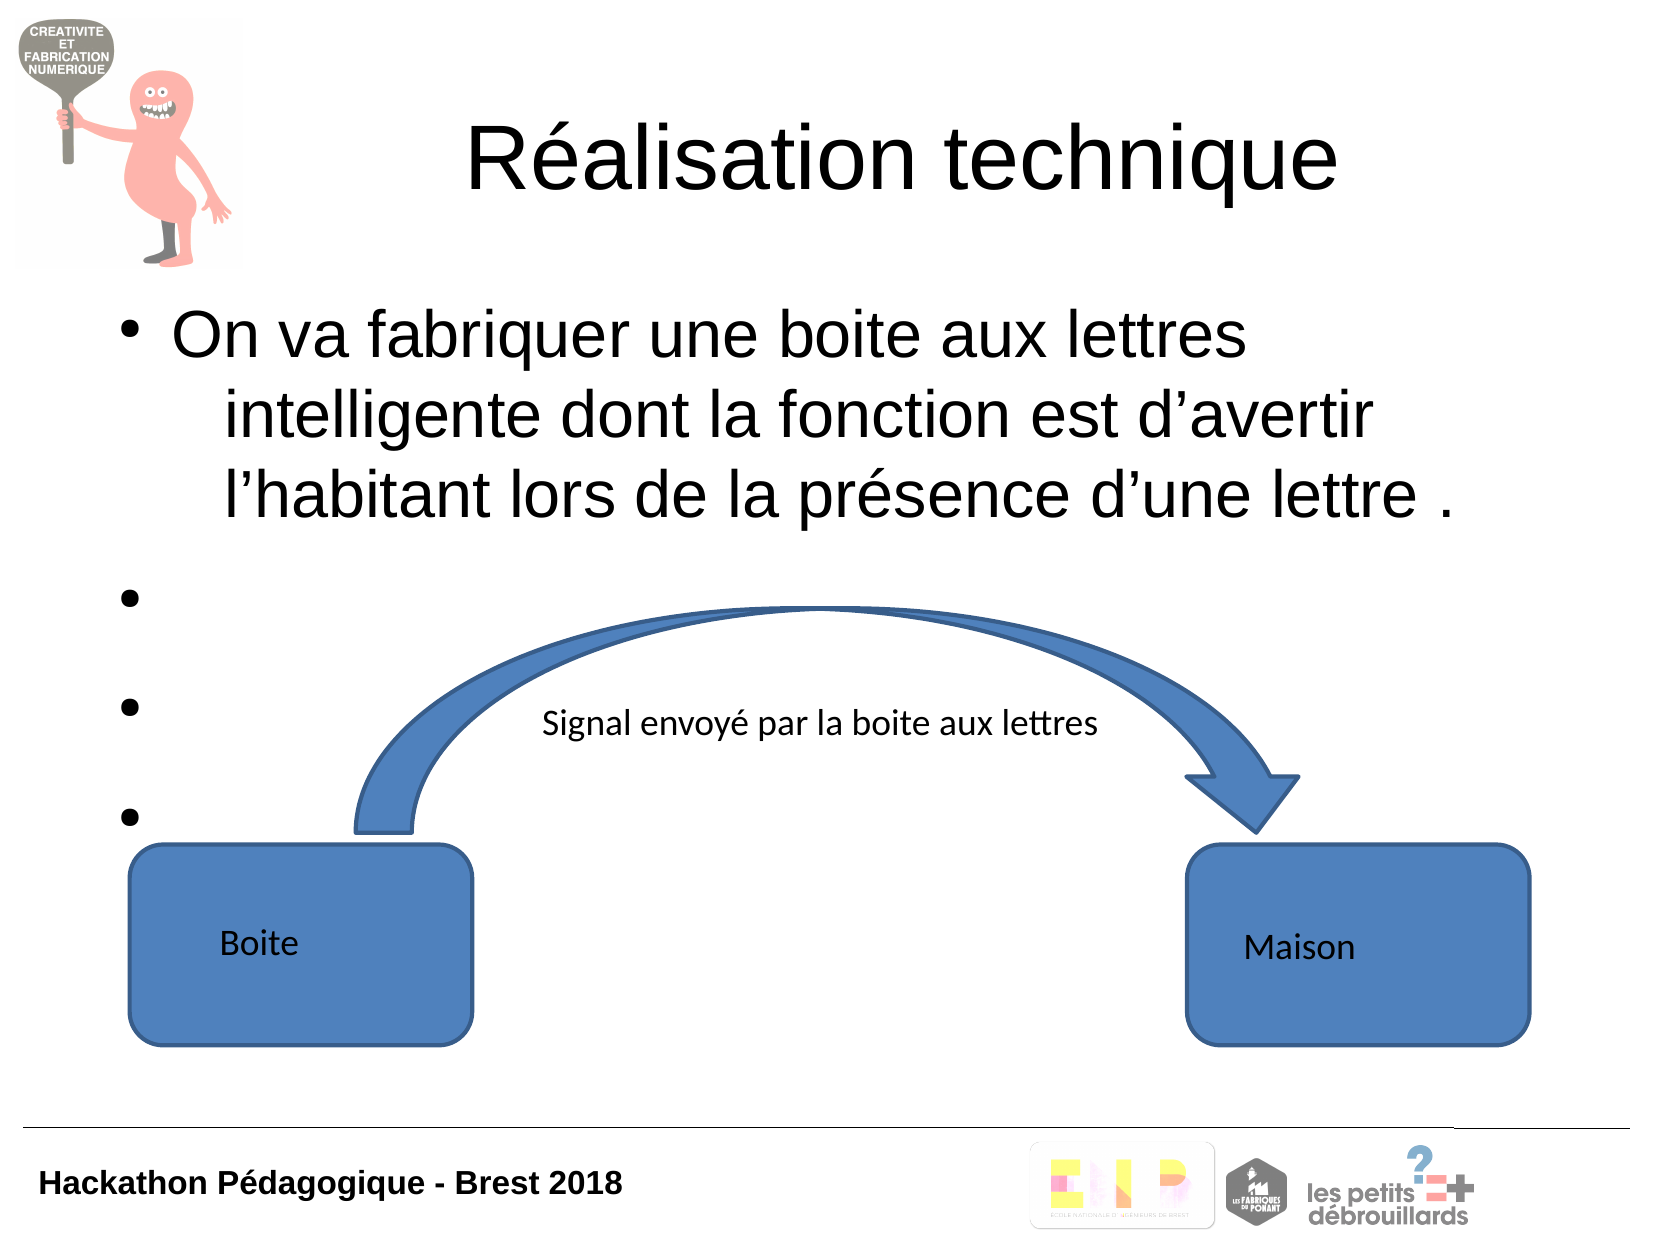

# Réalisation technique
On va fabriquer une boite aux lettres intelligente dont la fonction est d’avertir l’habitant lors de la présence d’une lettre .
Signal envoyé par la boite aux lettres
Boite
Maison
Hackathon Pédagogique - Brest 2018